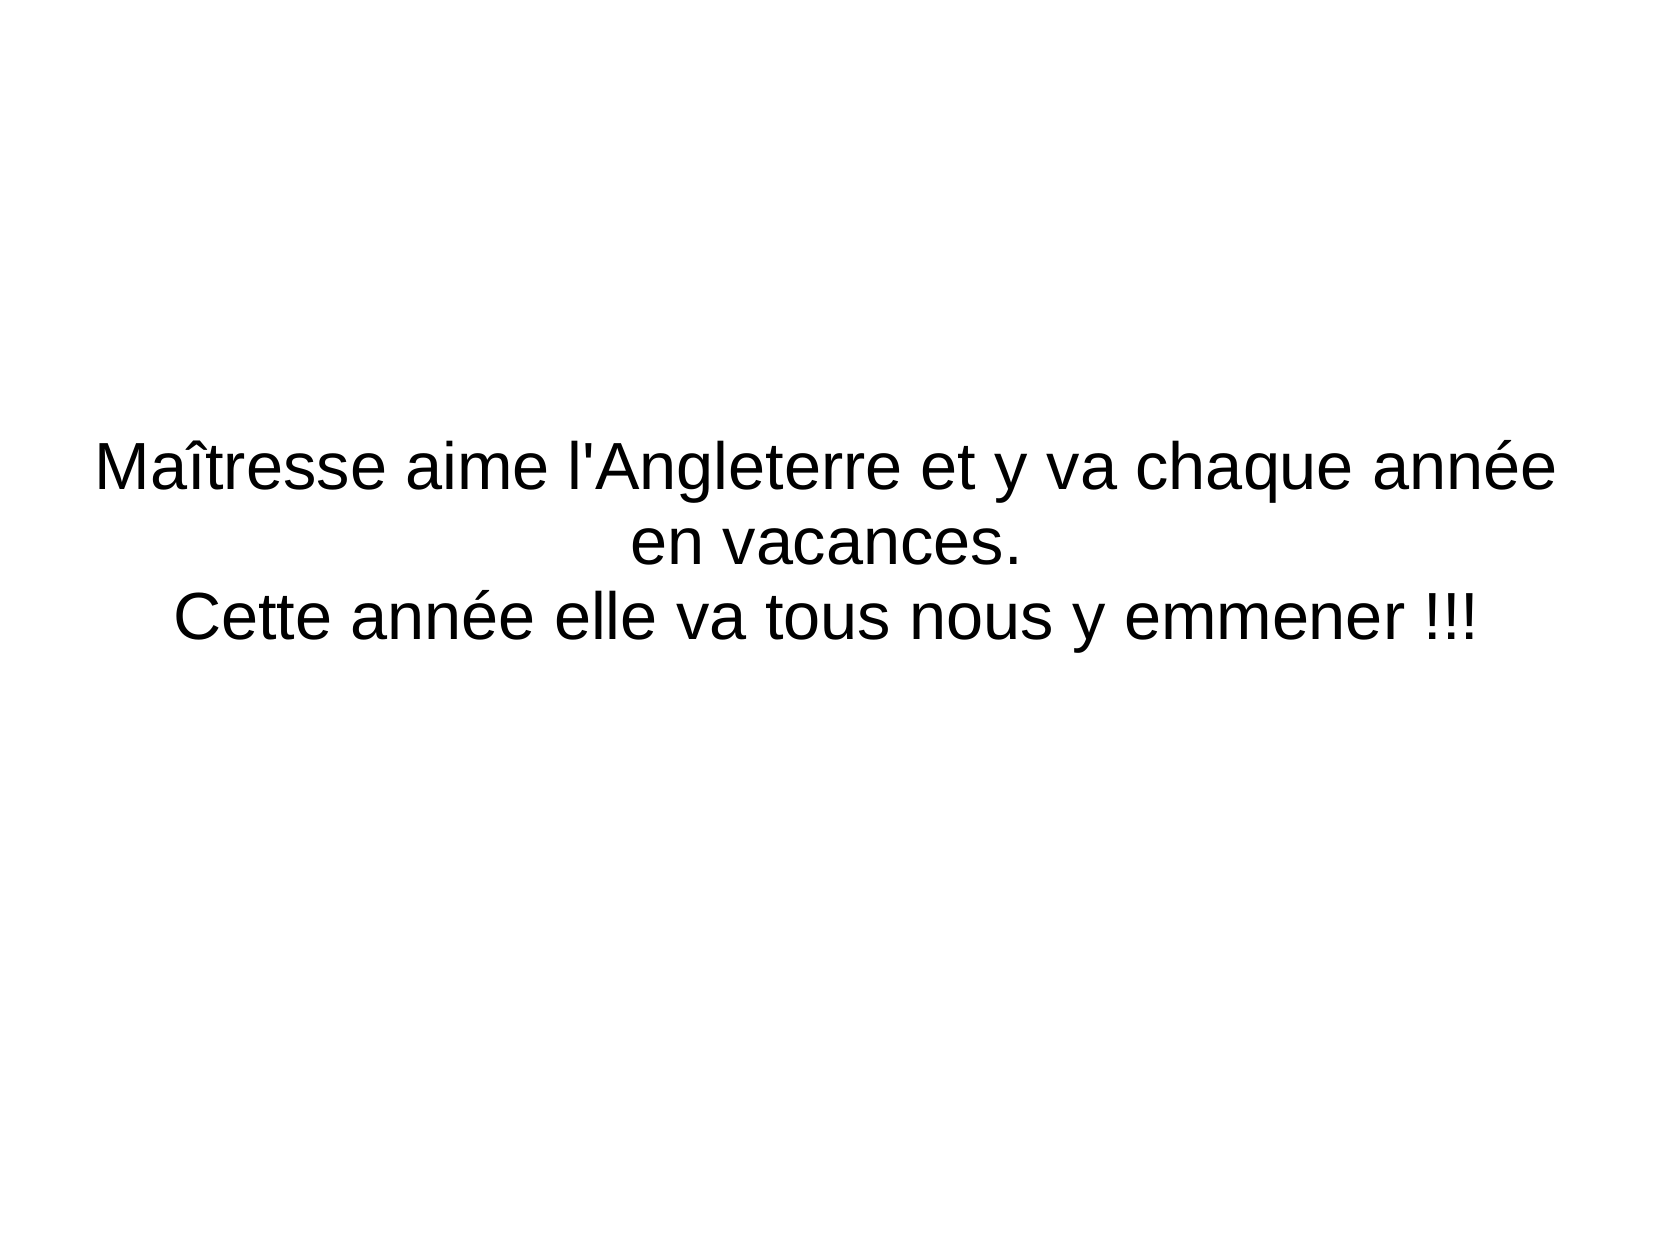

# Maîtresse aime l'Angleterre et y va chaque année en vacances.
Cette année elle va tous nous y emmener !!!